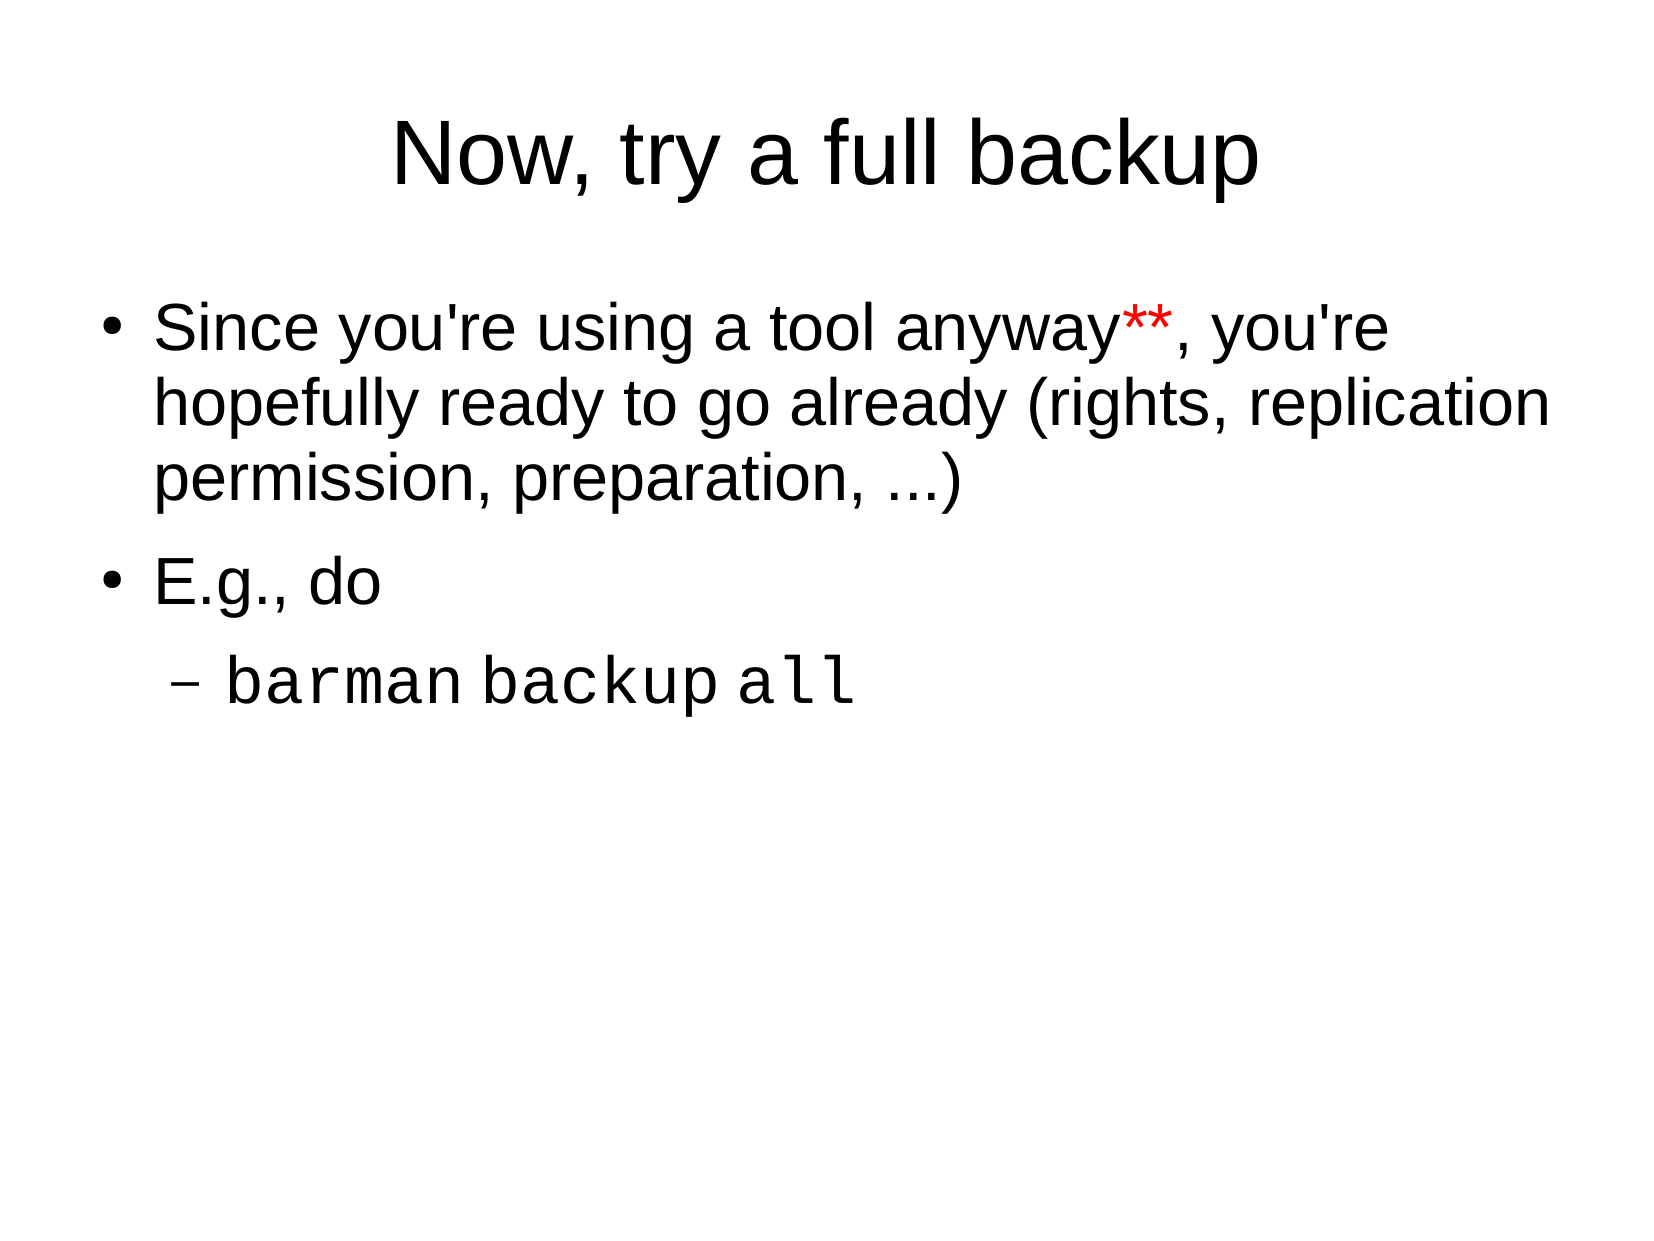

# Now, try a full backup
Since you're using a tool anyway**, you're hopefully ready to go already (rights, replication permission, preparation, ...)
E.g., do
barman backup all